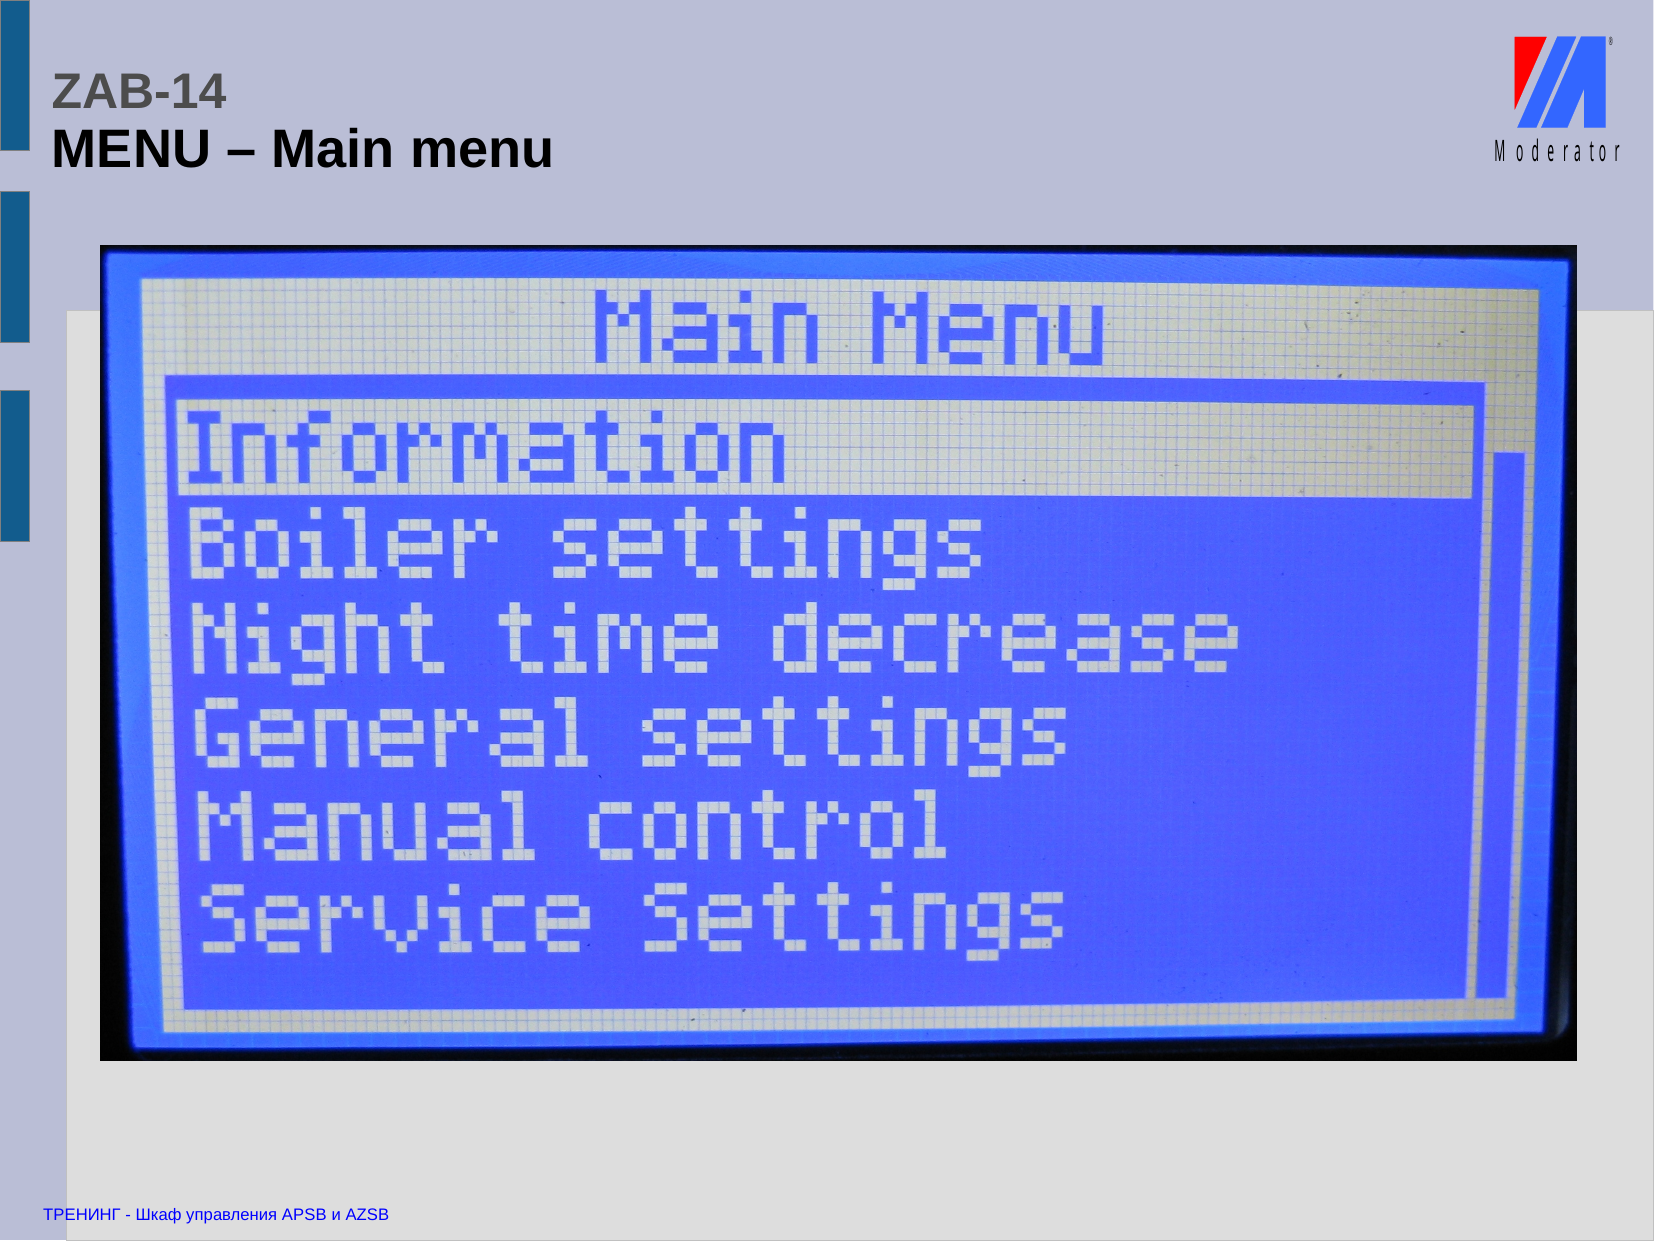

# ZAB-14 МЕNU – Main menu
 ТРЕНИНГ - Шкаф управления APSB и AZSB